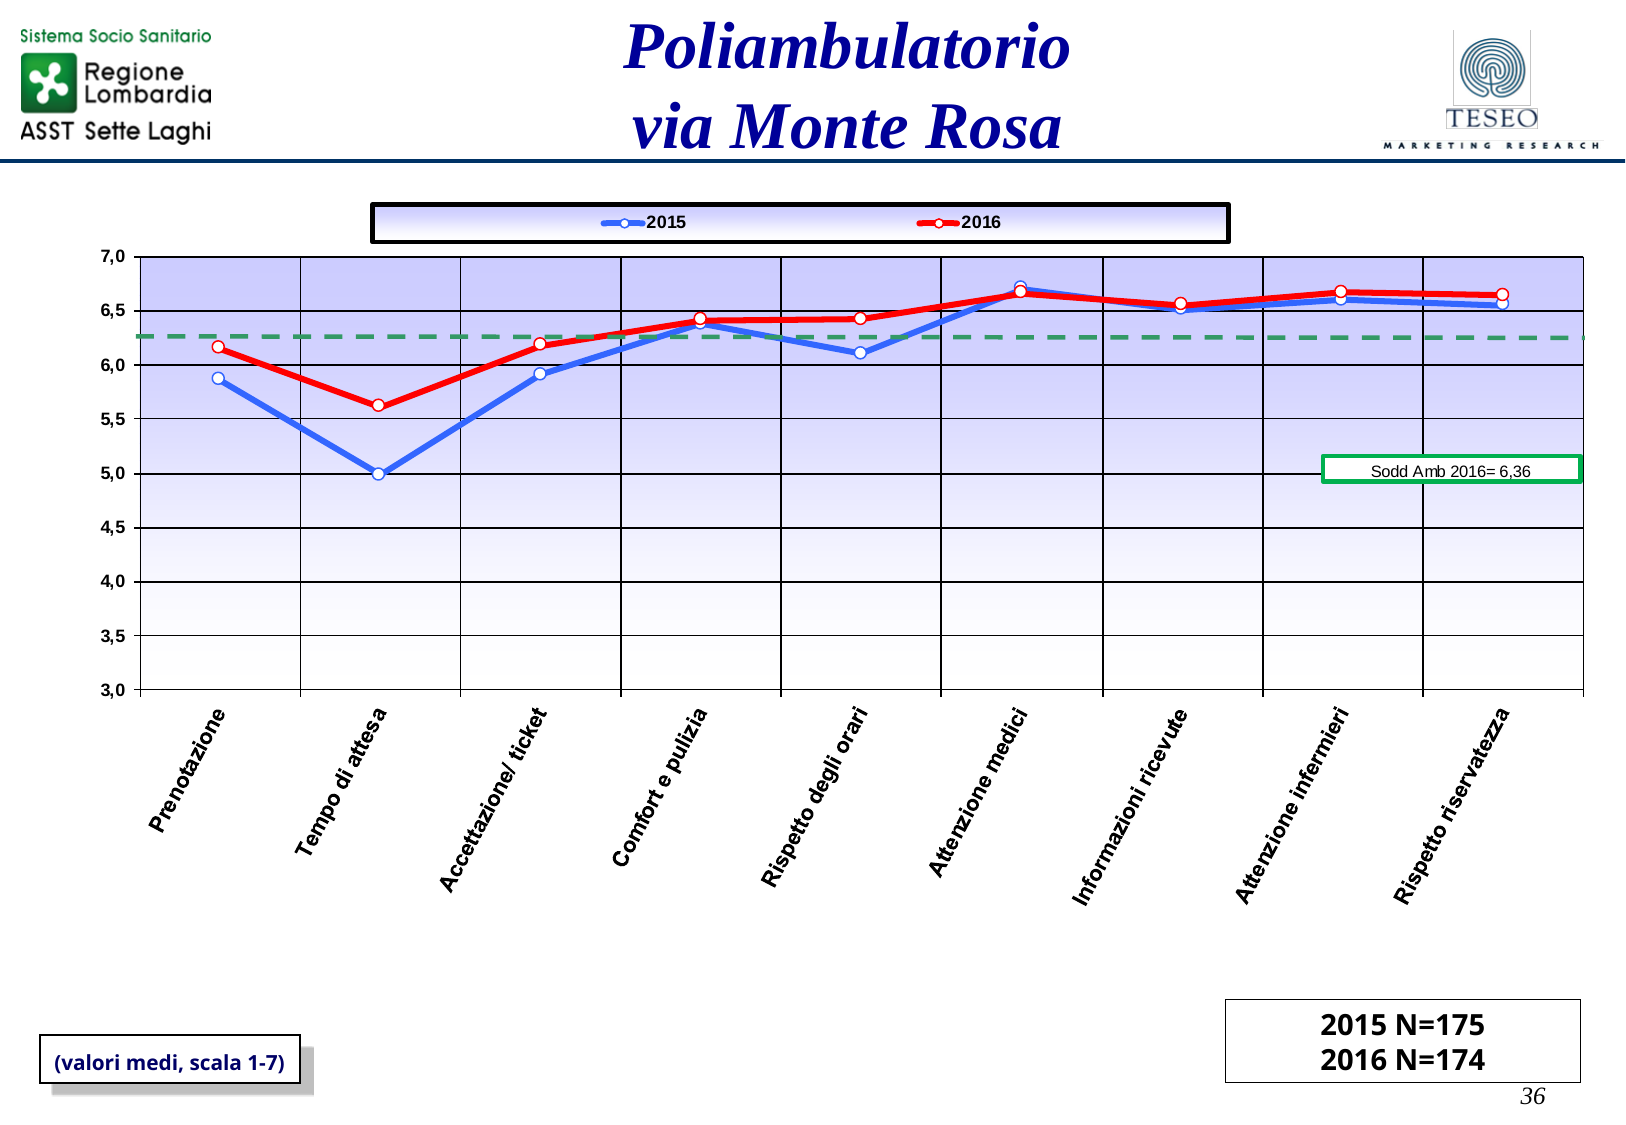

Poliambulatorio
via Monte Rosa
2015 N=175
2016 N=174
(valori medi, scala 1-7)